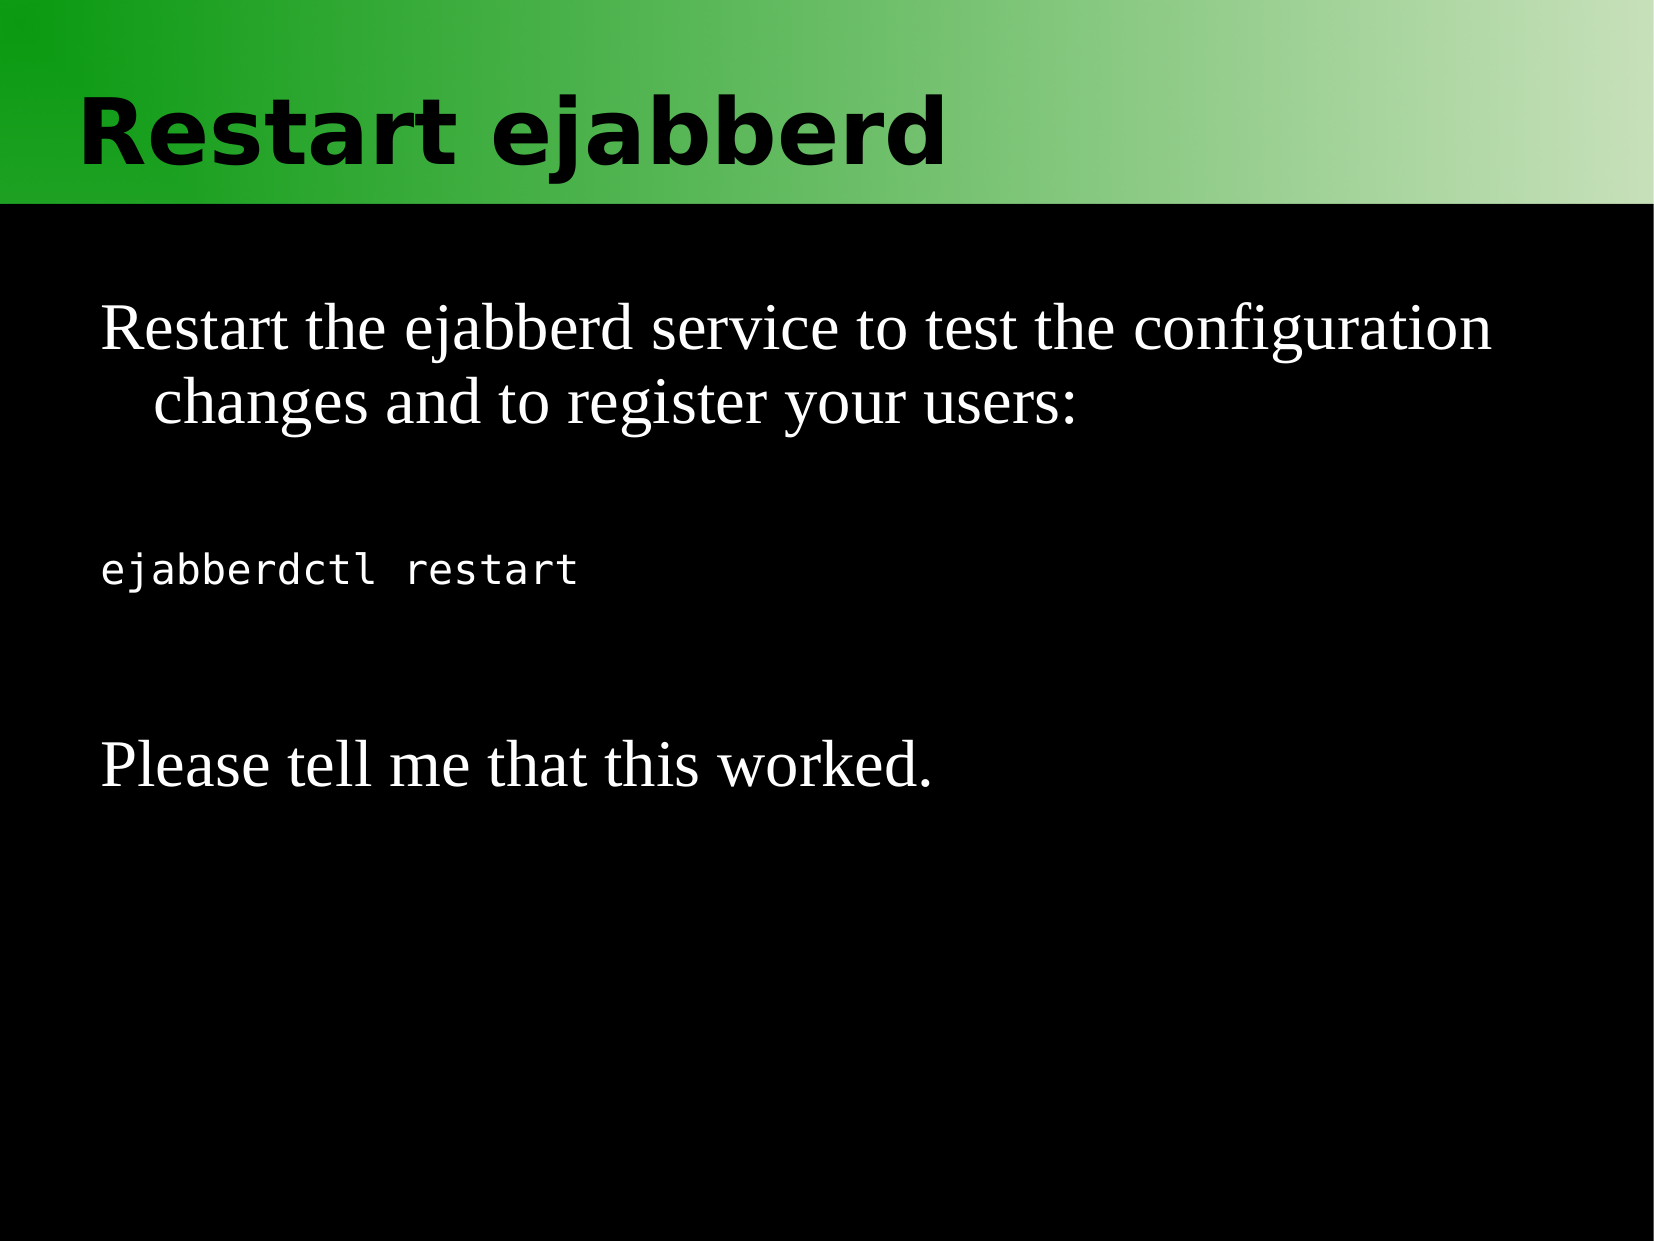

# Restart ejabberd
Restart the ejabberd service to test the configuration changes and to register your users:
ejabberdctl restart
Please tell me that this worked.